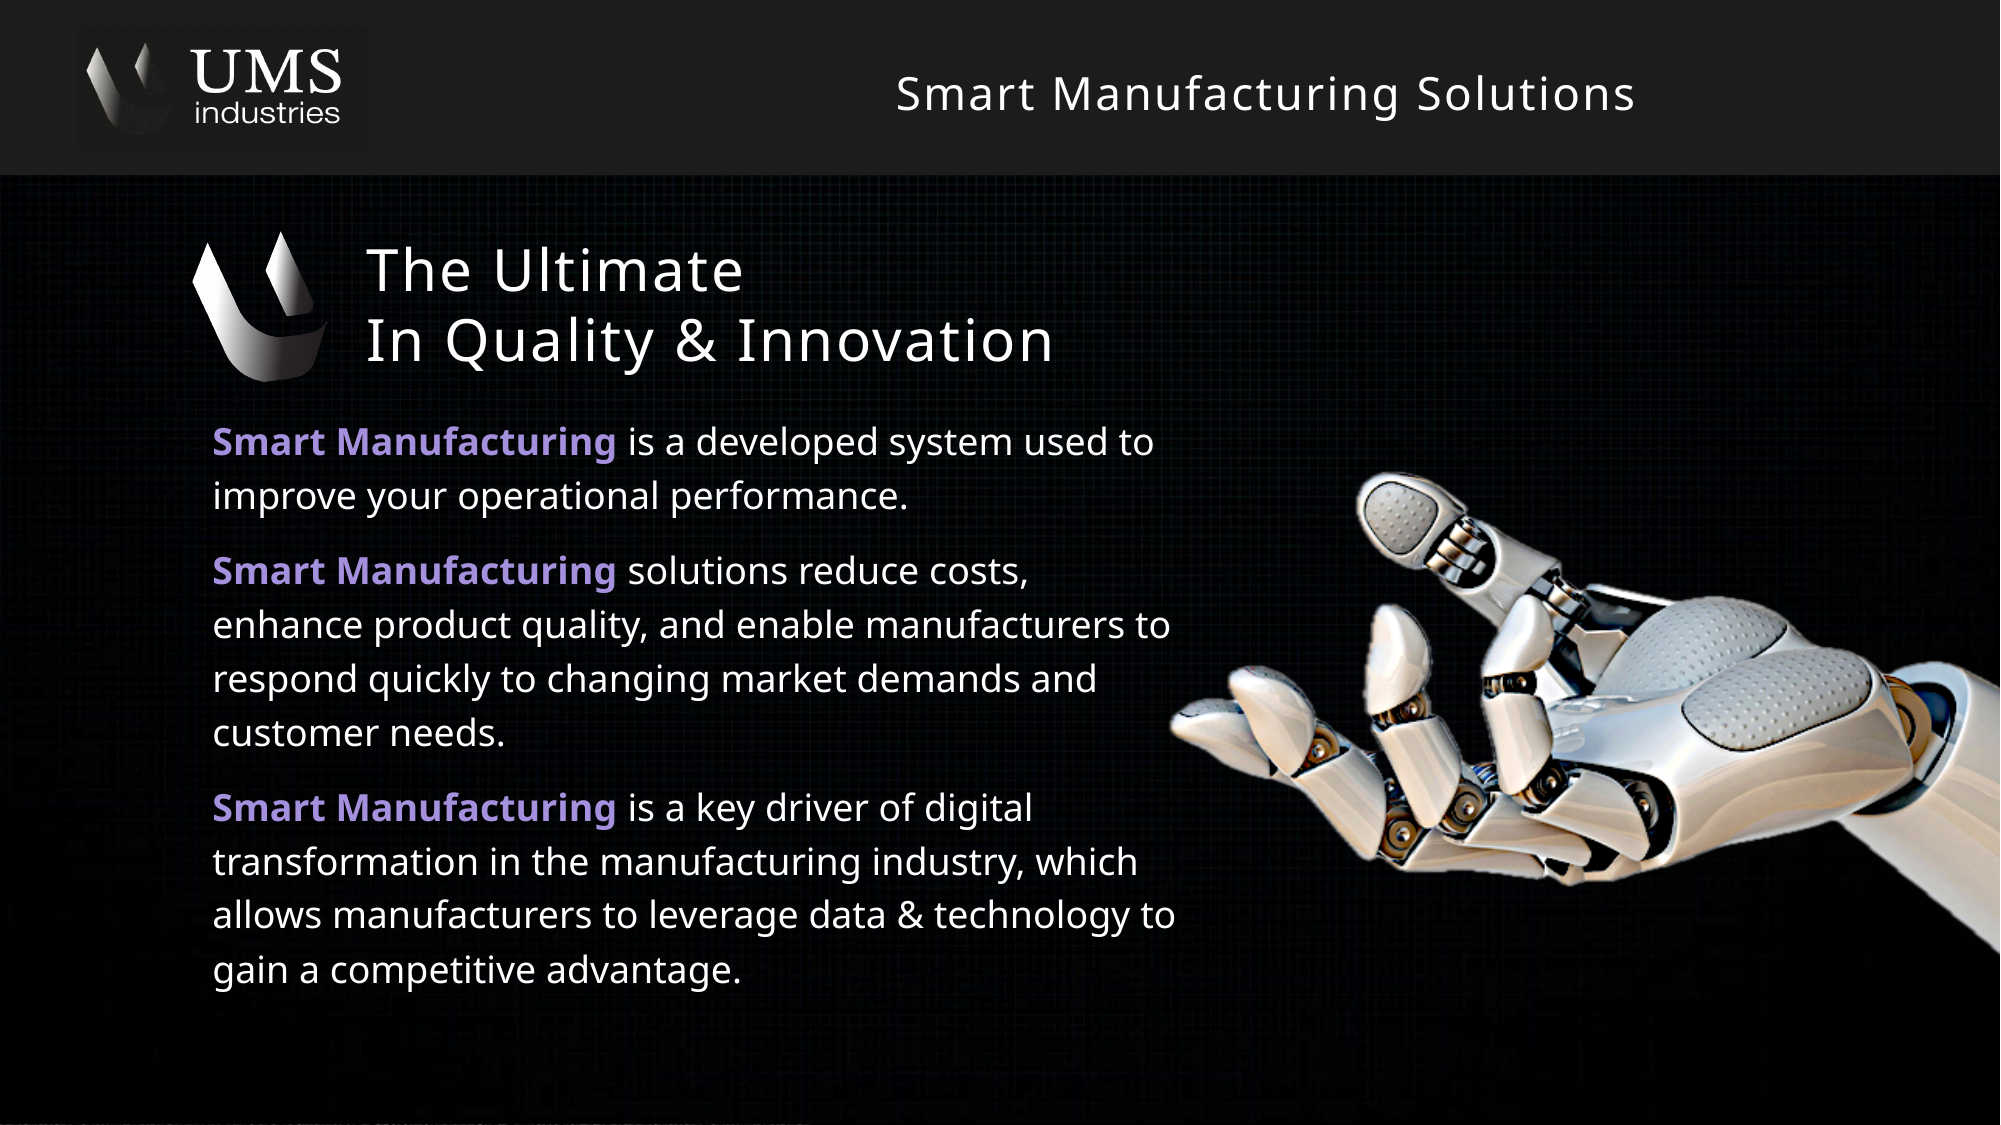

Smart Manufacturing Solutions
The Ultimate
In Quality & Innovation
# Smart Manufacturing is a developed system used to improve your operational performance.
Smart Manufacturing solutions reduce costs, enhance product quality, and enable manufacturers to respond quickly to changing market demands and customer needs.
Smart Manufacturing is a key driver of digital transformation in the manufacturing industry, which allows manufacturers to leverage data & technology to gain a competitive advantage.